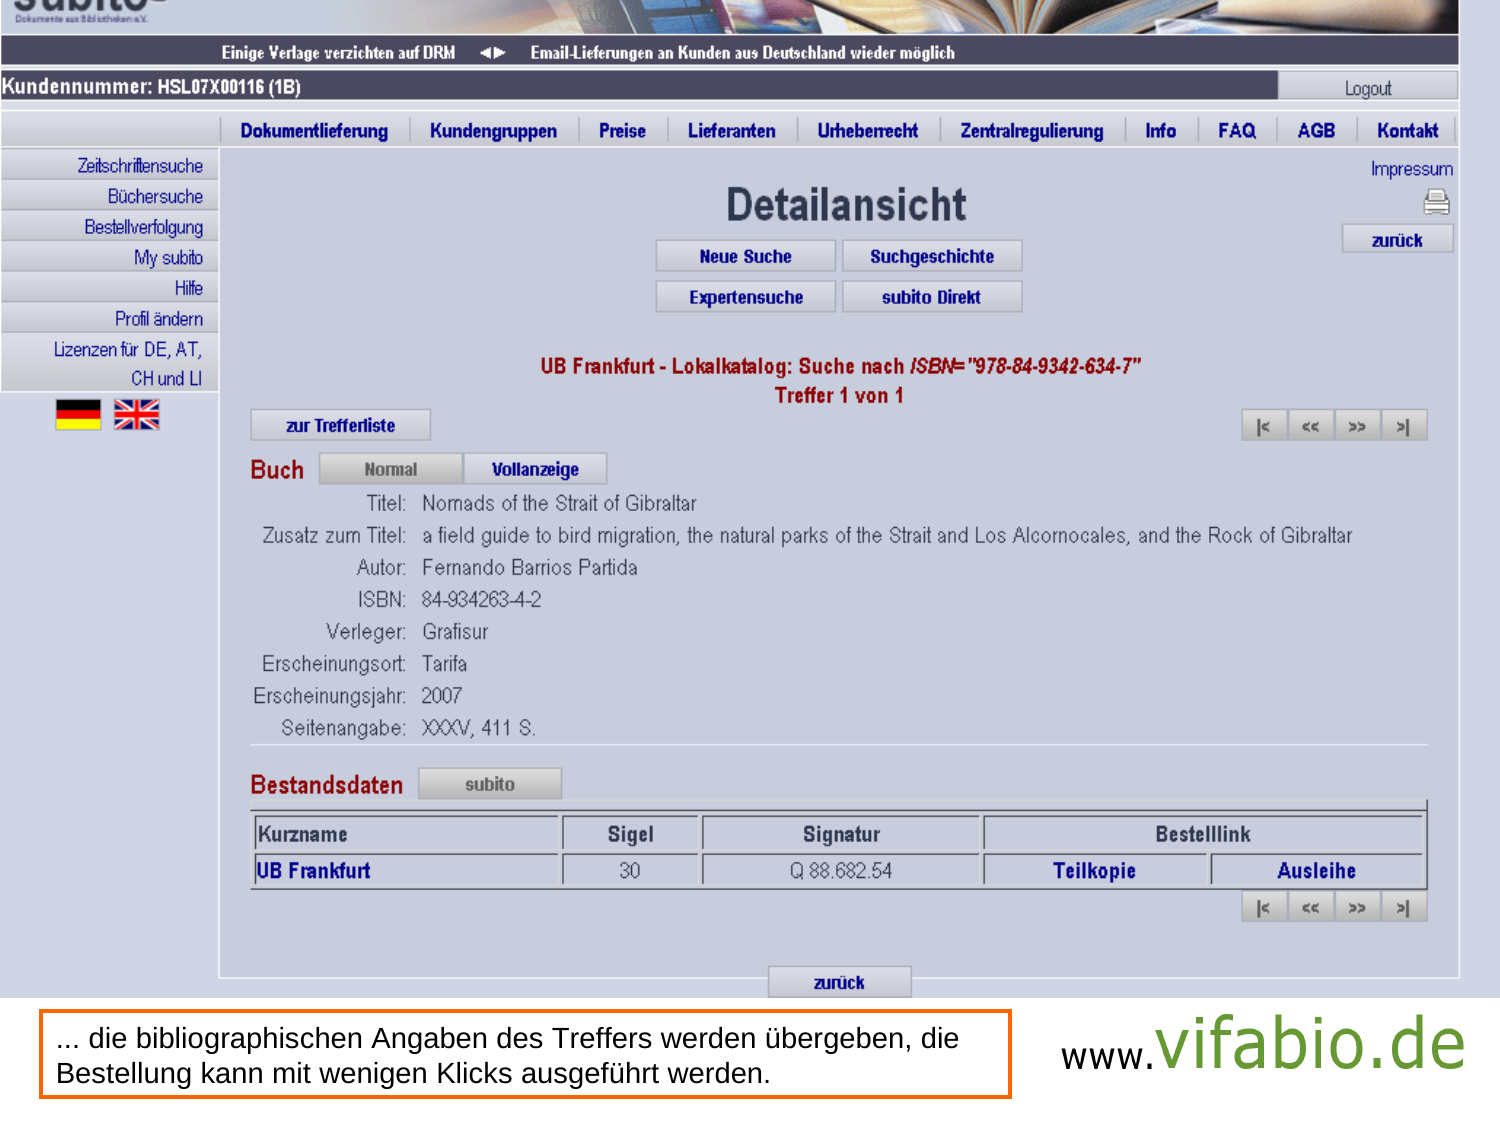

# subito: prepopulated form (Bildschirmfoto)
...
... die bibliographischen Angaben des Treffers werden übergeben, die Bestellung kann mit wenigen Klicks ausgeführt werden.